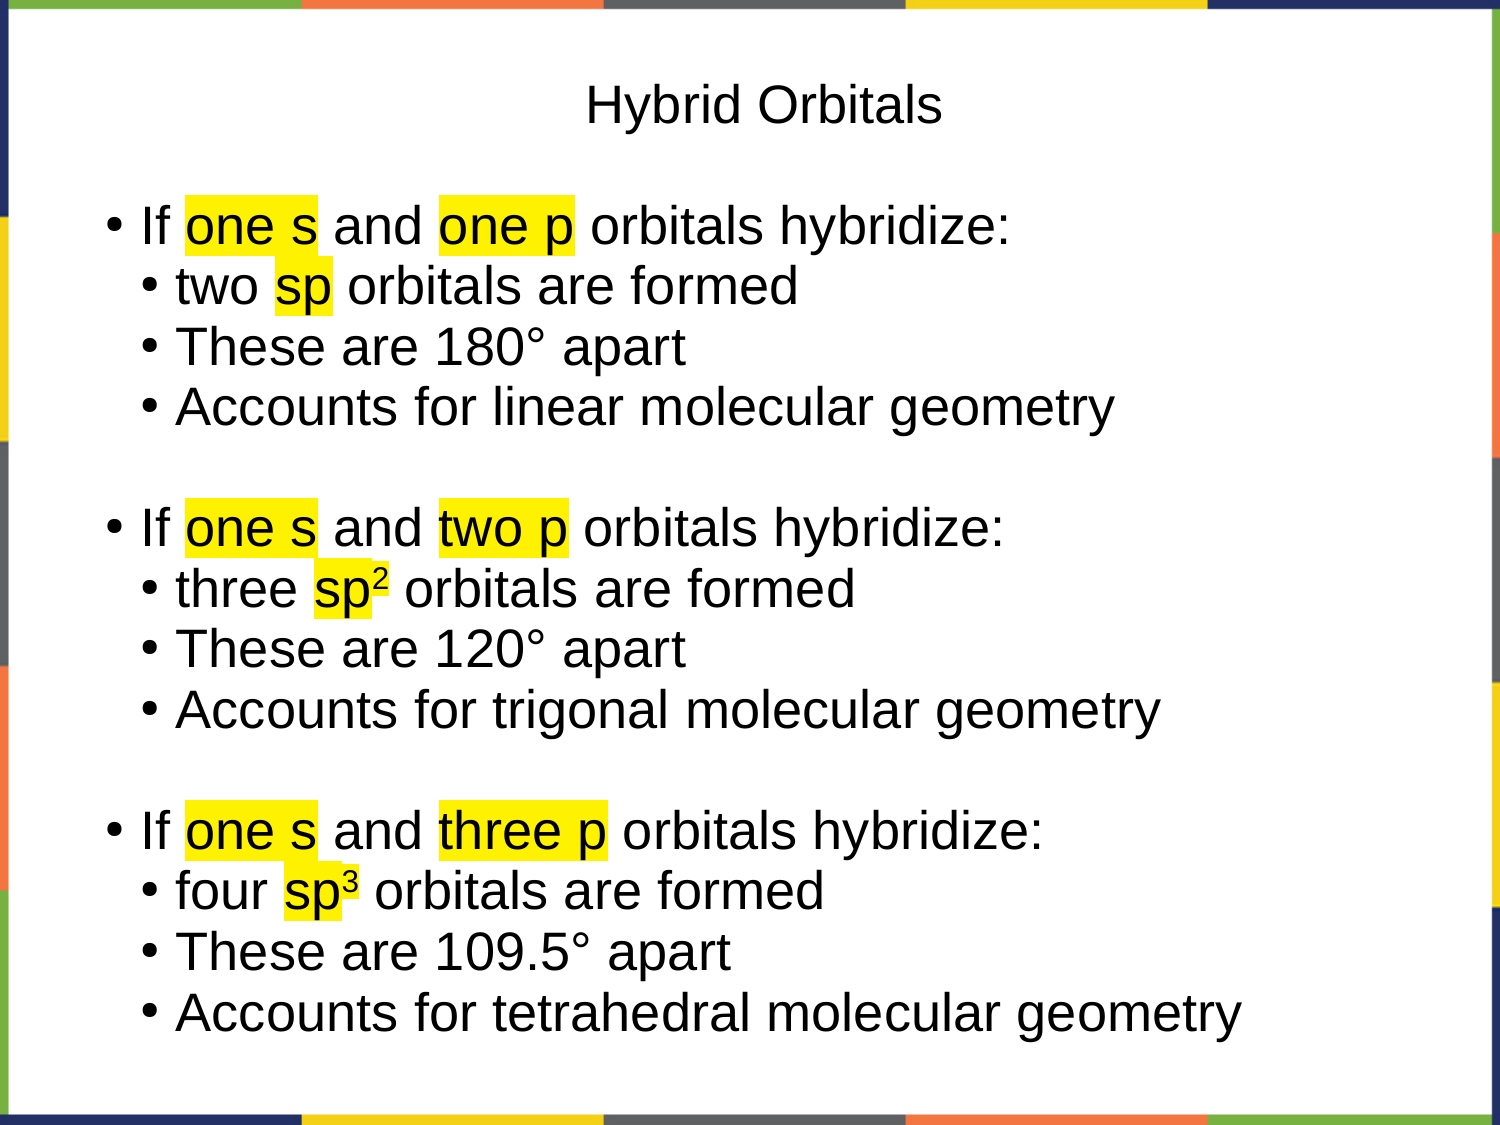

Hybrid Orbitals
If one s and one p orbitals hybridize:
two sp orbitals are formed
These are 180° apart
Accounts for linear molecular geometry
If one s and two p orbitals hybridize:
three sp2 orbitals are formed
These are 120° apart
Accounts for trigonal molecular geometry
If one s and three p orbitals hybridize:
four sp3 orbitals are formed
These are 109.5° apart
Accounts for tetrahedral molecular geometry